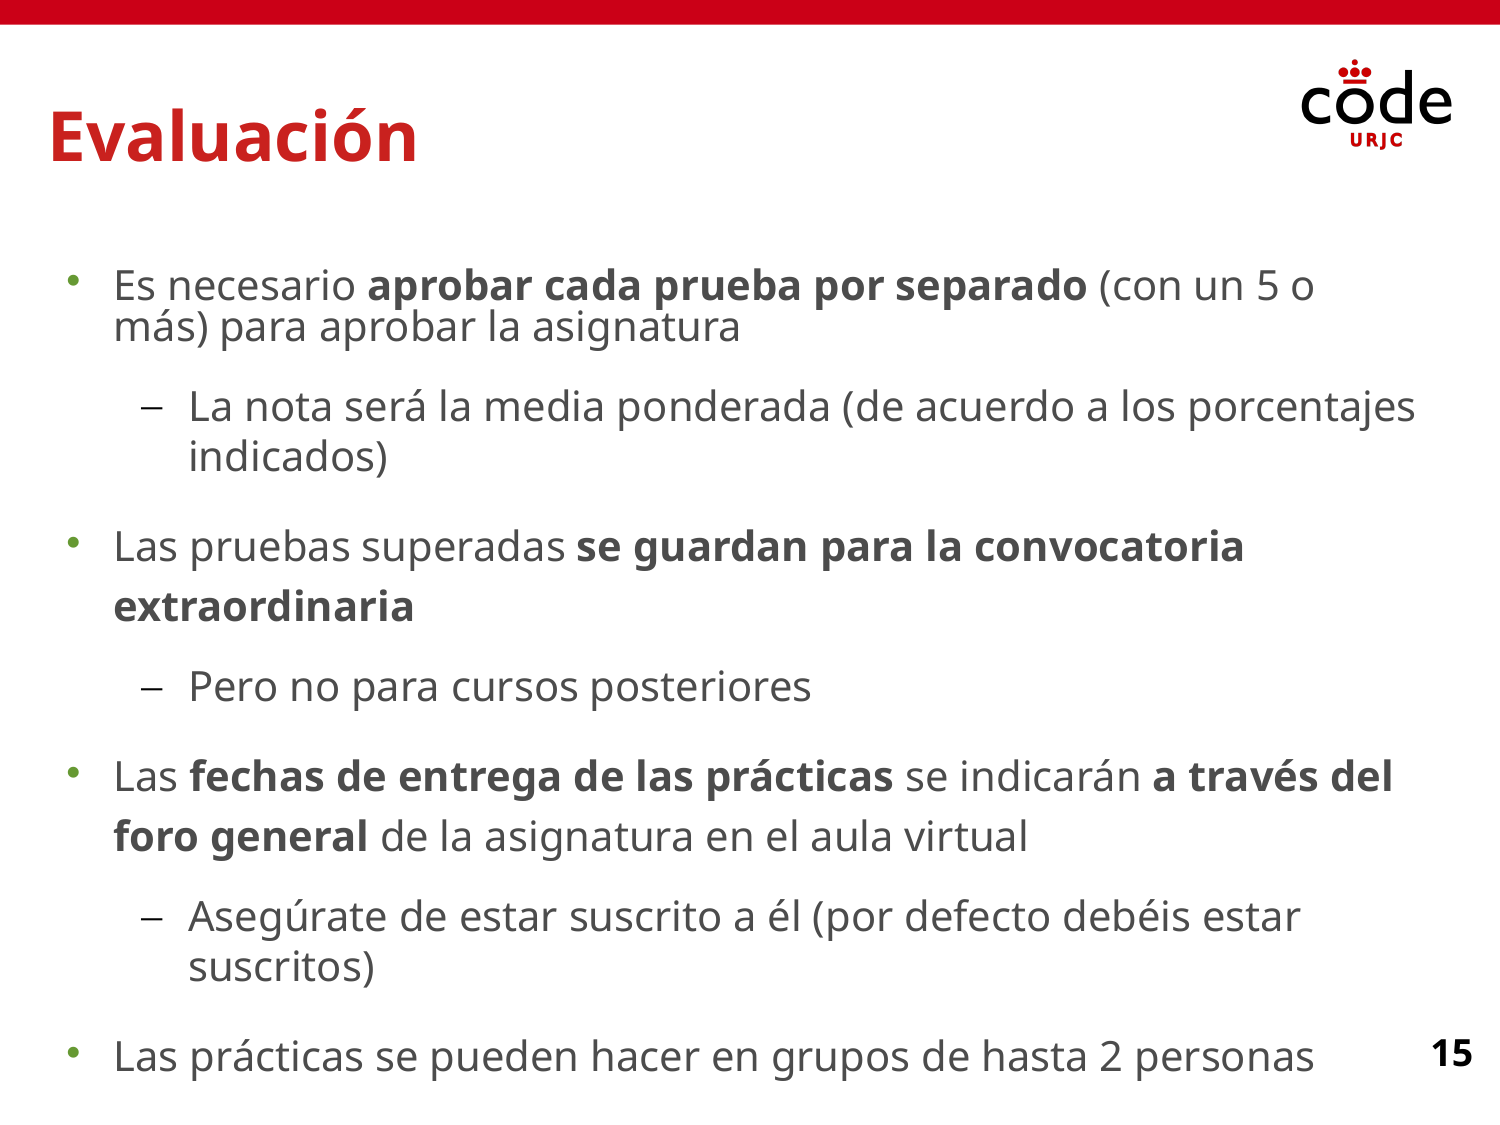

# Evaluación
Es necesario aprobar cada prueba por separado (con un 5 o más) para aprobar la asignatura
La nota será la media ponderada (de acuerdo a los porcentajes indicados)
Las pruebas superadas se guardan para la convocatoria extraordinaria
Pero no para cursos posteriores
Las fechas de entrega de las prácticas se indicarán a través del foro general de la asignatura en el aula virtual
Asegúrate de estar suscrito a él (por defecto debéis estar suscritos)
Las prácticas se pueden hacer en grupos de hasta 2 personas
15